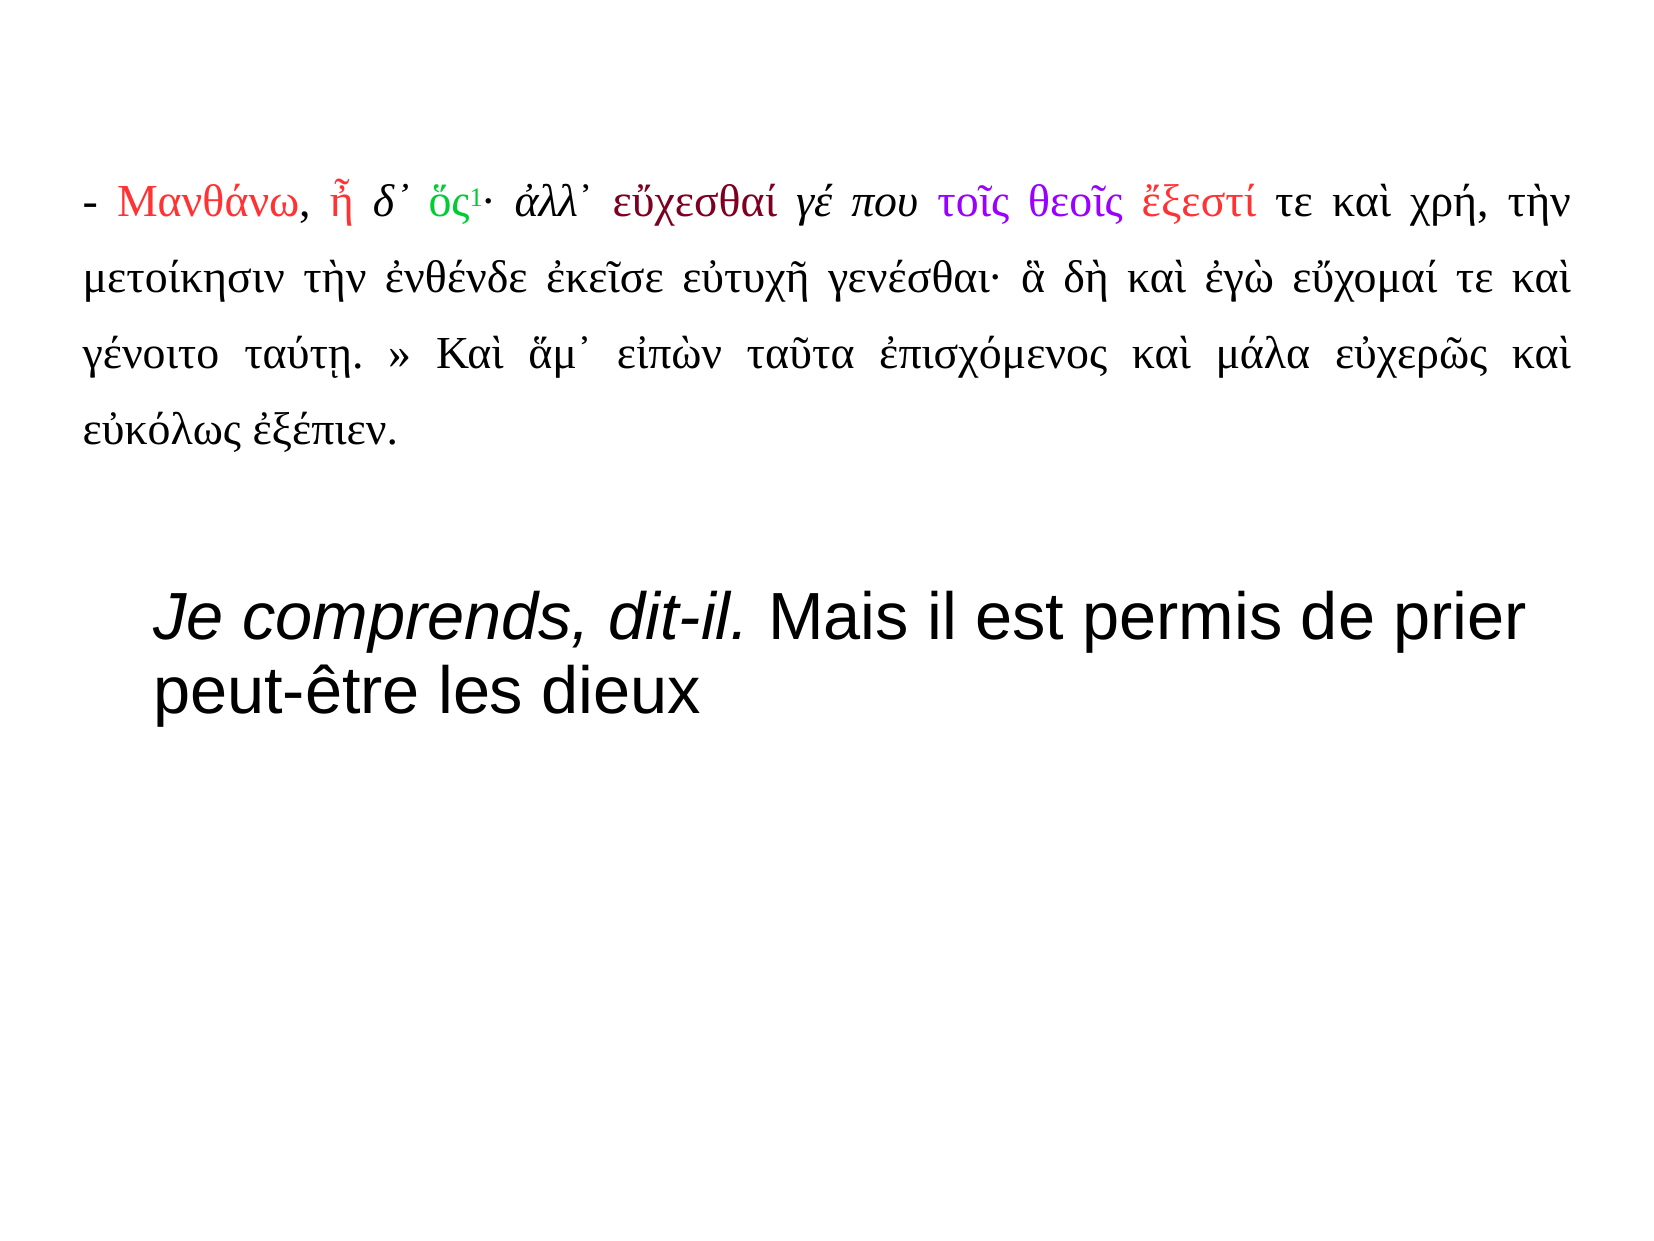

# - Μανθάνω, ἦ δ᾽ ὅς1· ἀλλ᾽ εὔχεσθαί γέ που τοῖς θεοῖς ἔξεστί τε καὶ χρή, τὴν μετοίκησιν τὴν ἐνθένδε ἐκεῖσε εὐτυχῆ γενέσθαι· ἃ δὴ καὶ ἐγὼ εὔχομαί τε καὶ γένοιτο ταύτῃ. » Καὶ ἅμ᾽ εἰπὼν ταῦτα ἐπισχόμενος καὶ μάλα εὐχερῶς καὶ εὐκόλως ἐξέπιεν.
Je comprends, dit-il. Mais il est permis de prier peut-être les dieux